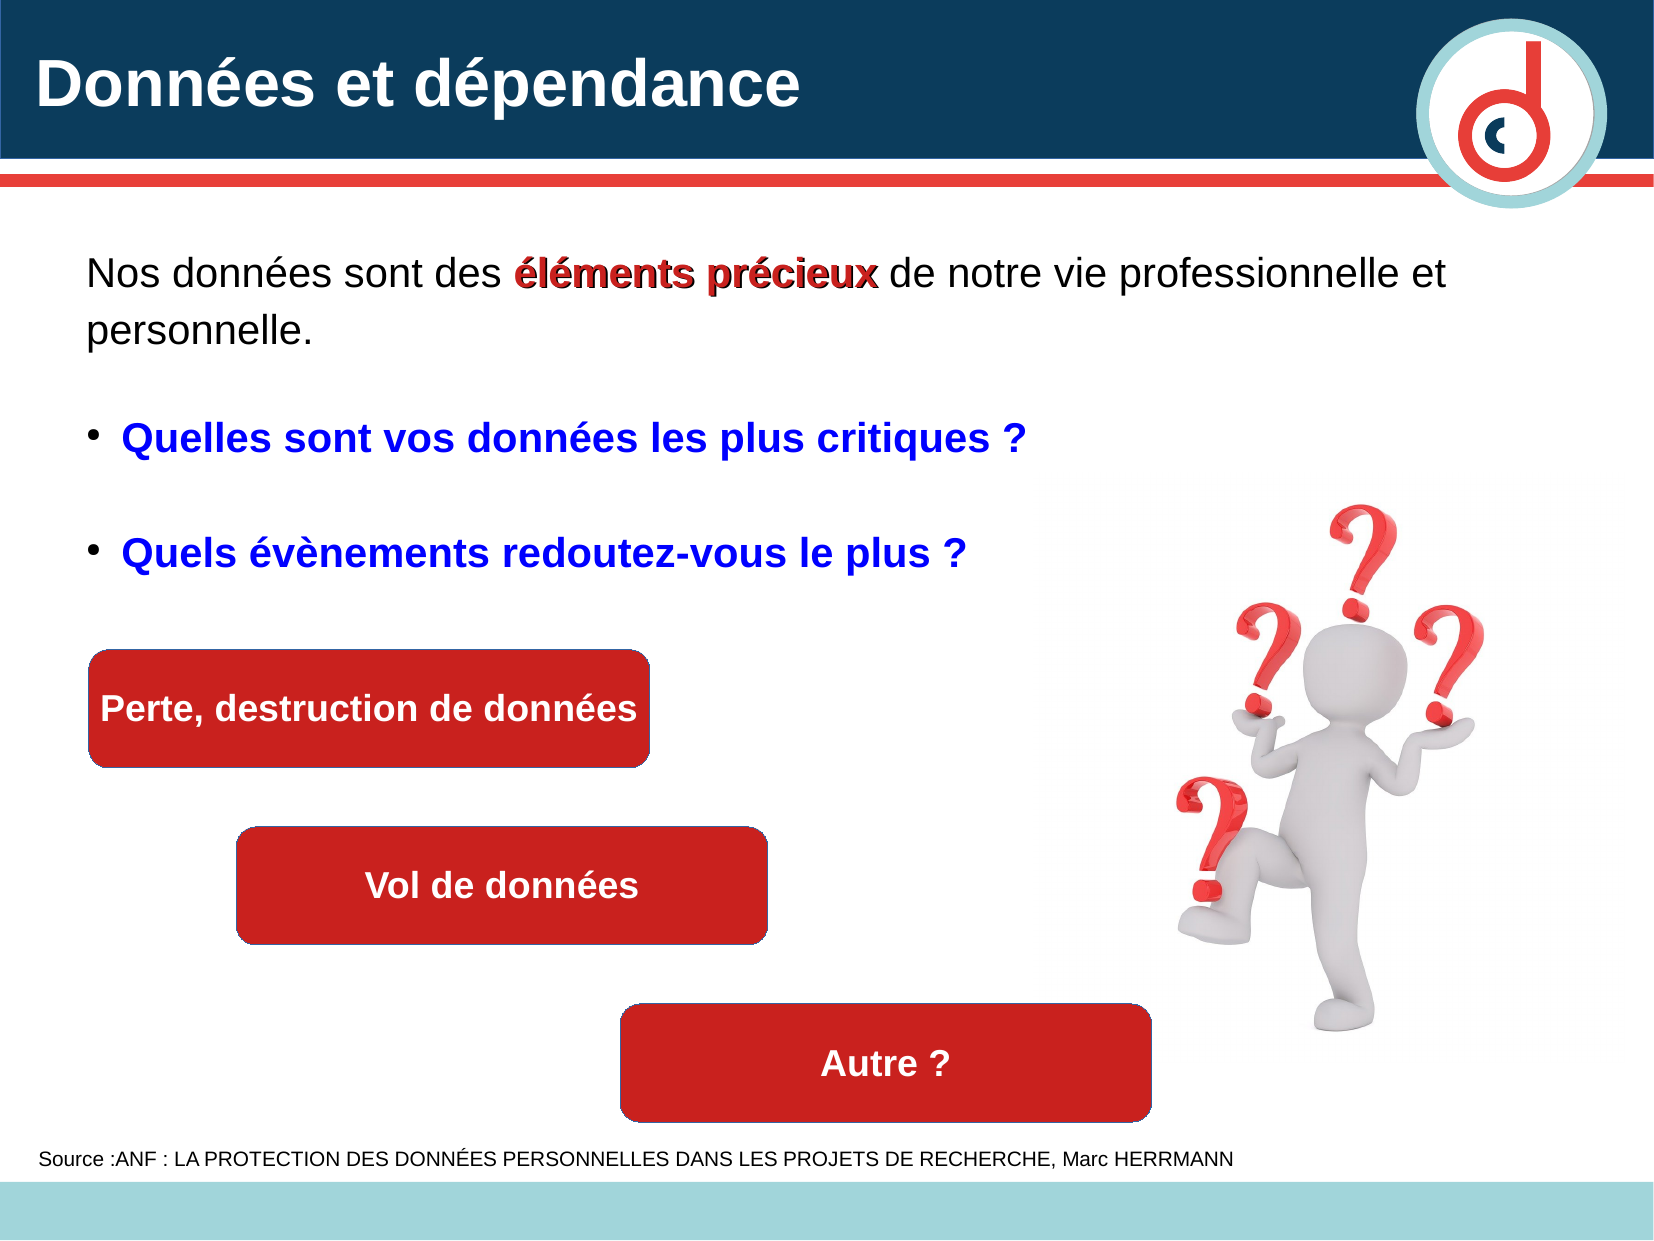

# Données et dépendance
Nos données sont des éléments précieux de notre vie professionnelle et personnelle.
Quelles sont vos données les plus critiques ?
Quels évènements redoutez-vous le plus ?
Perte, destruction de données
Vol de données
Autre ?
Source :ANF : LA PROTECTION DES DONNÉES PERSONNELLES DANS LES PROJETS DE RECHERCHE, Marc HERRMANN